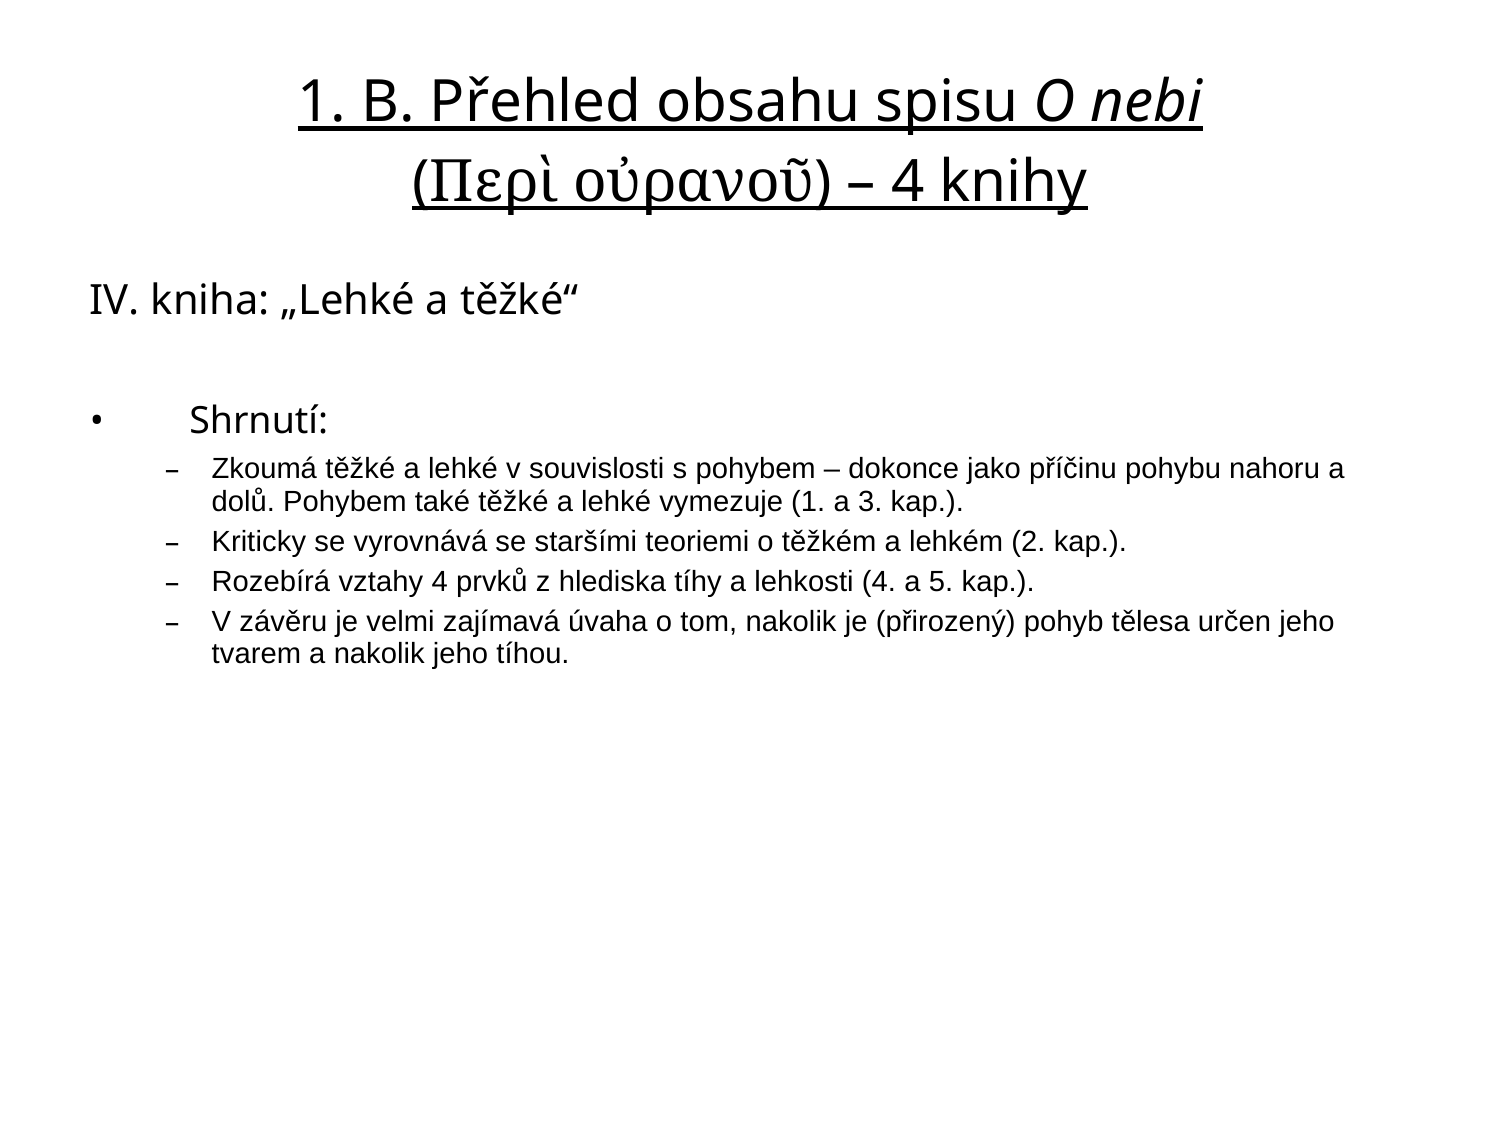

# 1. B. Přehled obsahu spisu O nebi (Περὶ οὐρανοῦ) – 4 knihy
IV. kniha: „Lehké a těžké“
Shrnutí:
Zkoumá těžké a lehké v souvislosti s pohybem – dokonce jako příčinu pohybu nahoru a dolů. Pohybem také těžké a lehké vymezuje (1. a 3. kap.).
Kriticky se vyrovnává se staršími teoriemi o těžkém a lehkém (2. kap.).
Rozebírá vztahy 4 prvků z hlediska tíhy a lehkosti (4. a 5. kap.).
V závěru je velmi zajímavá úvaha o tom, nakolik je (přirozený) pohyb tělesa určen jeho tvarem a nakolik jeho tíhou.